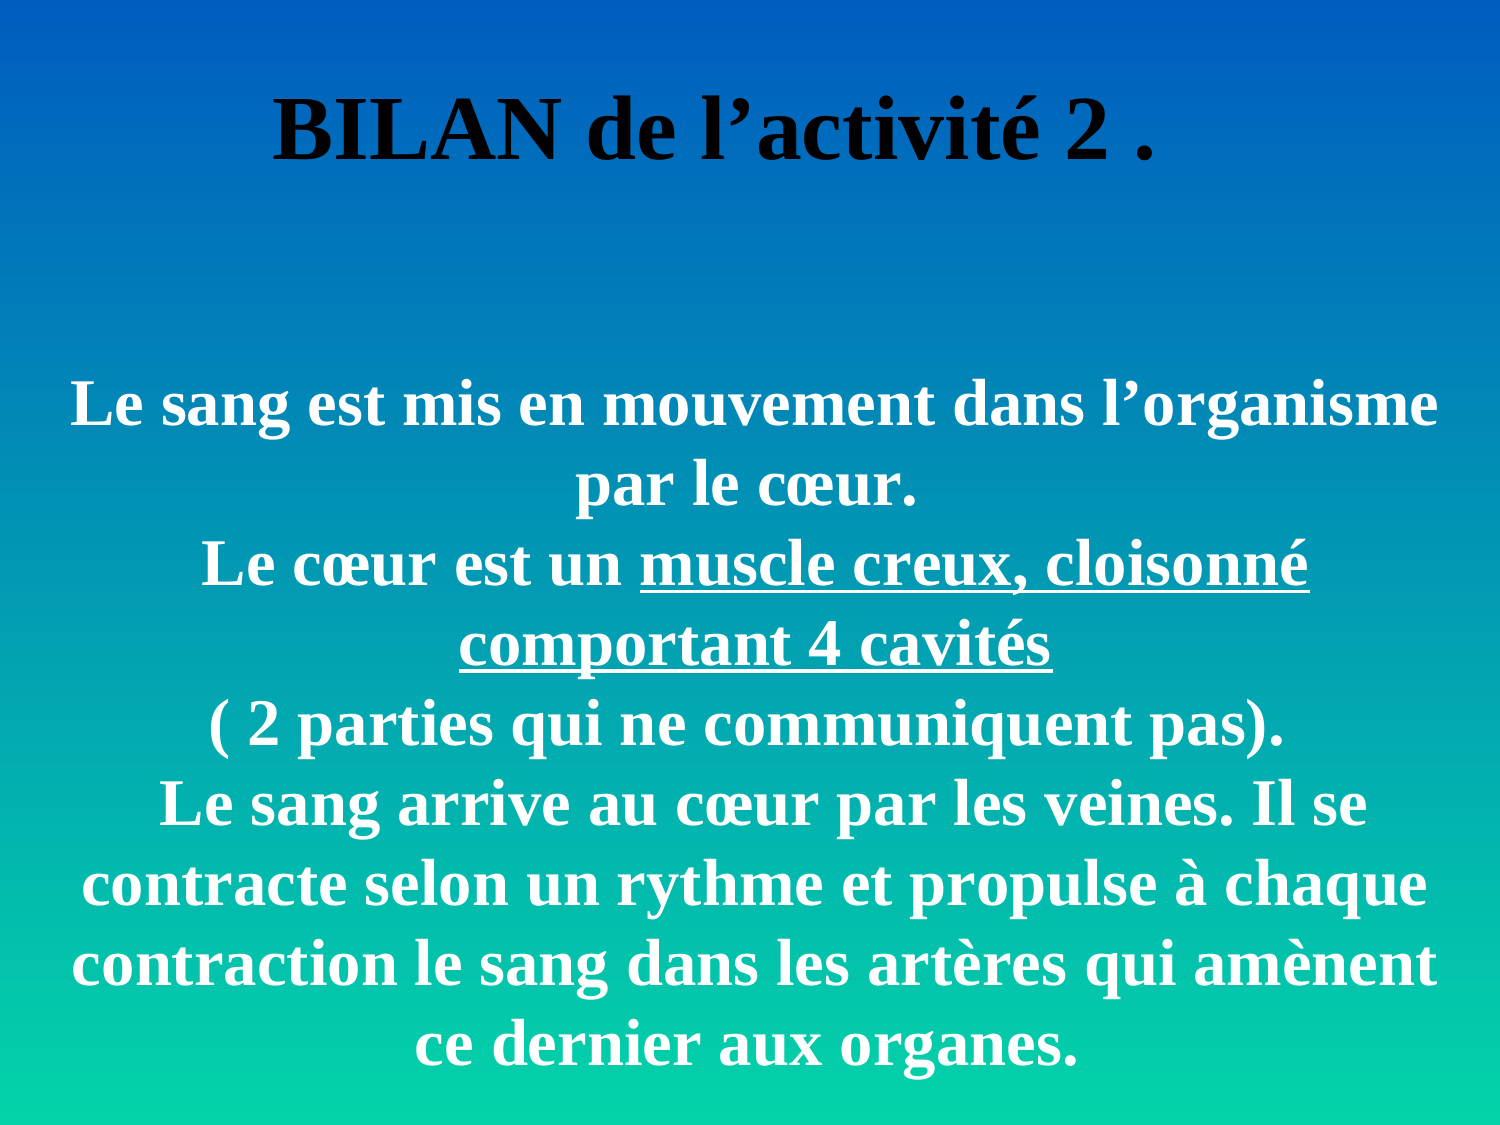

BILAN de l’activité 2 .
Le sang est mis en mouvement dans l’organisme par le cœur.
Le cœur est un muscle creux, cloisonné comportant 4 cavités
( 2 parties qui ne communiquent pas).
 Le sang arrive au cœur par les veines. Il se contracte selon un rythme et propulse à chaque contraction le sang dans les artères qui amènent ce dernier aux organes.